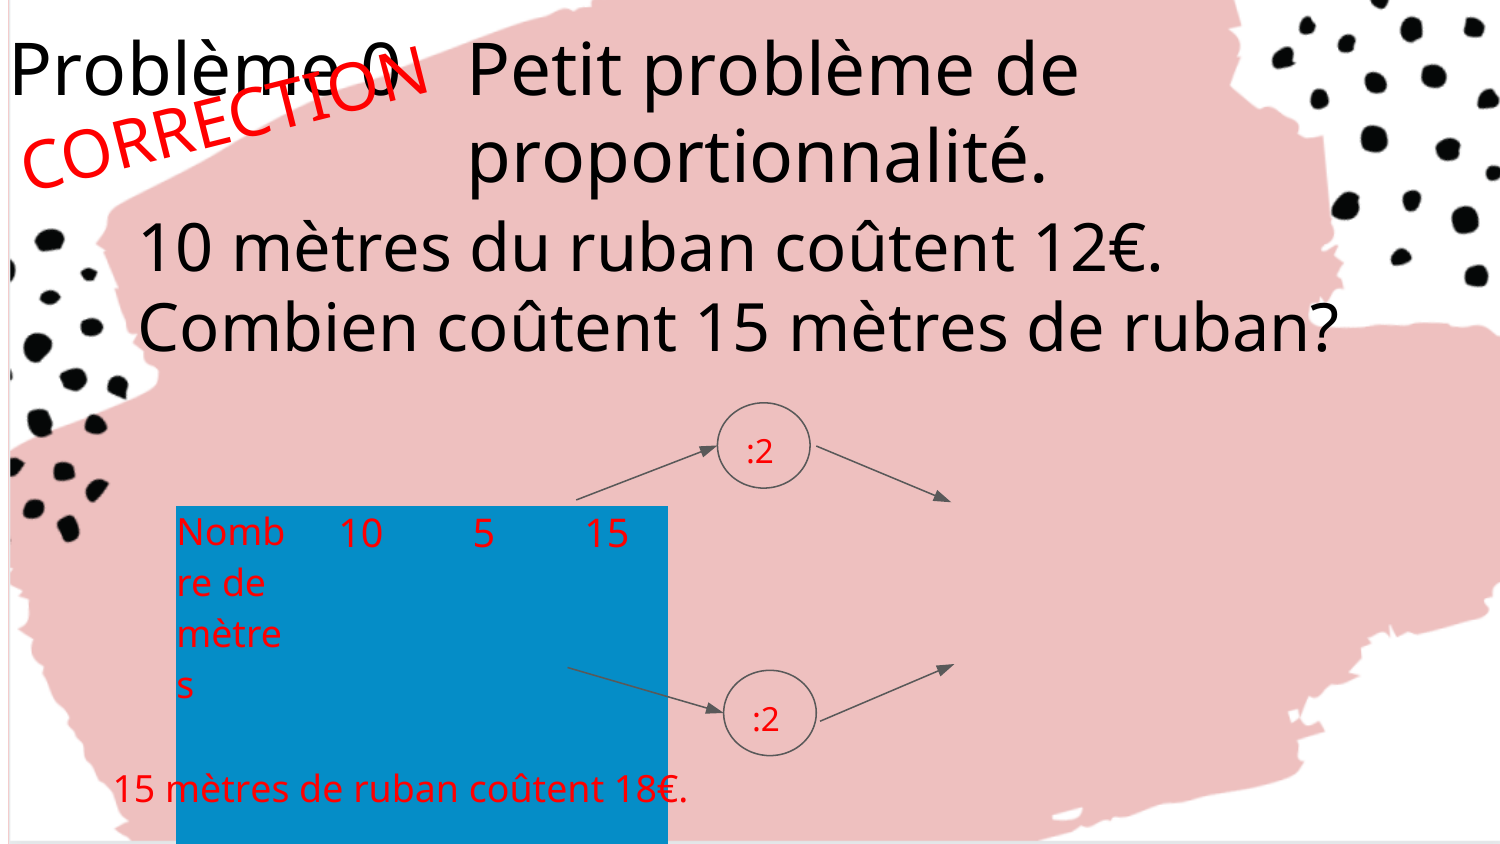

Problème 0
Petit problème de proportionnalité.
CORRECTION
10 mètres du ruban coûtent 12€.
Combien coûtent 15 mètres de ruban?
:2
| Nombre de mètres | 10 | 5 | 15 |
| --- | --- | --- | --- |
| prix | 12 | 6 | 18 |
:2
15 mètres de ruban coûtent 18€.